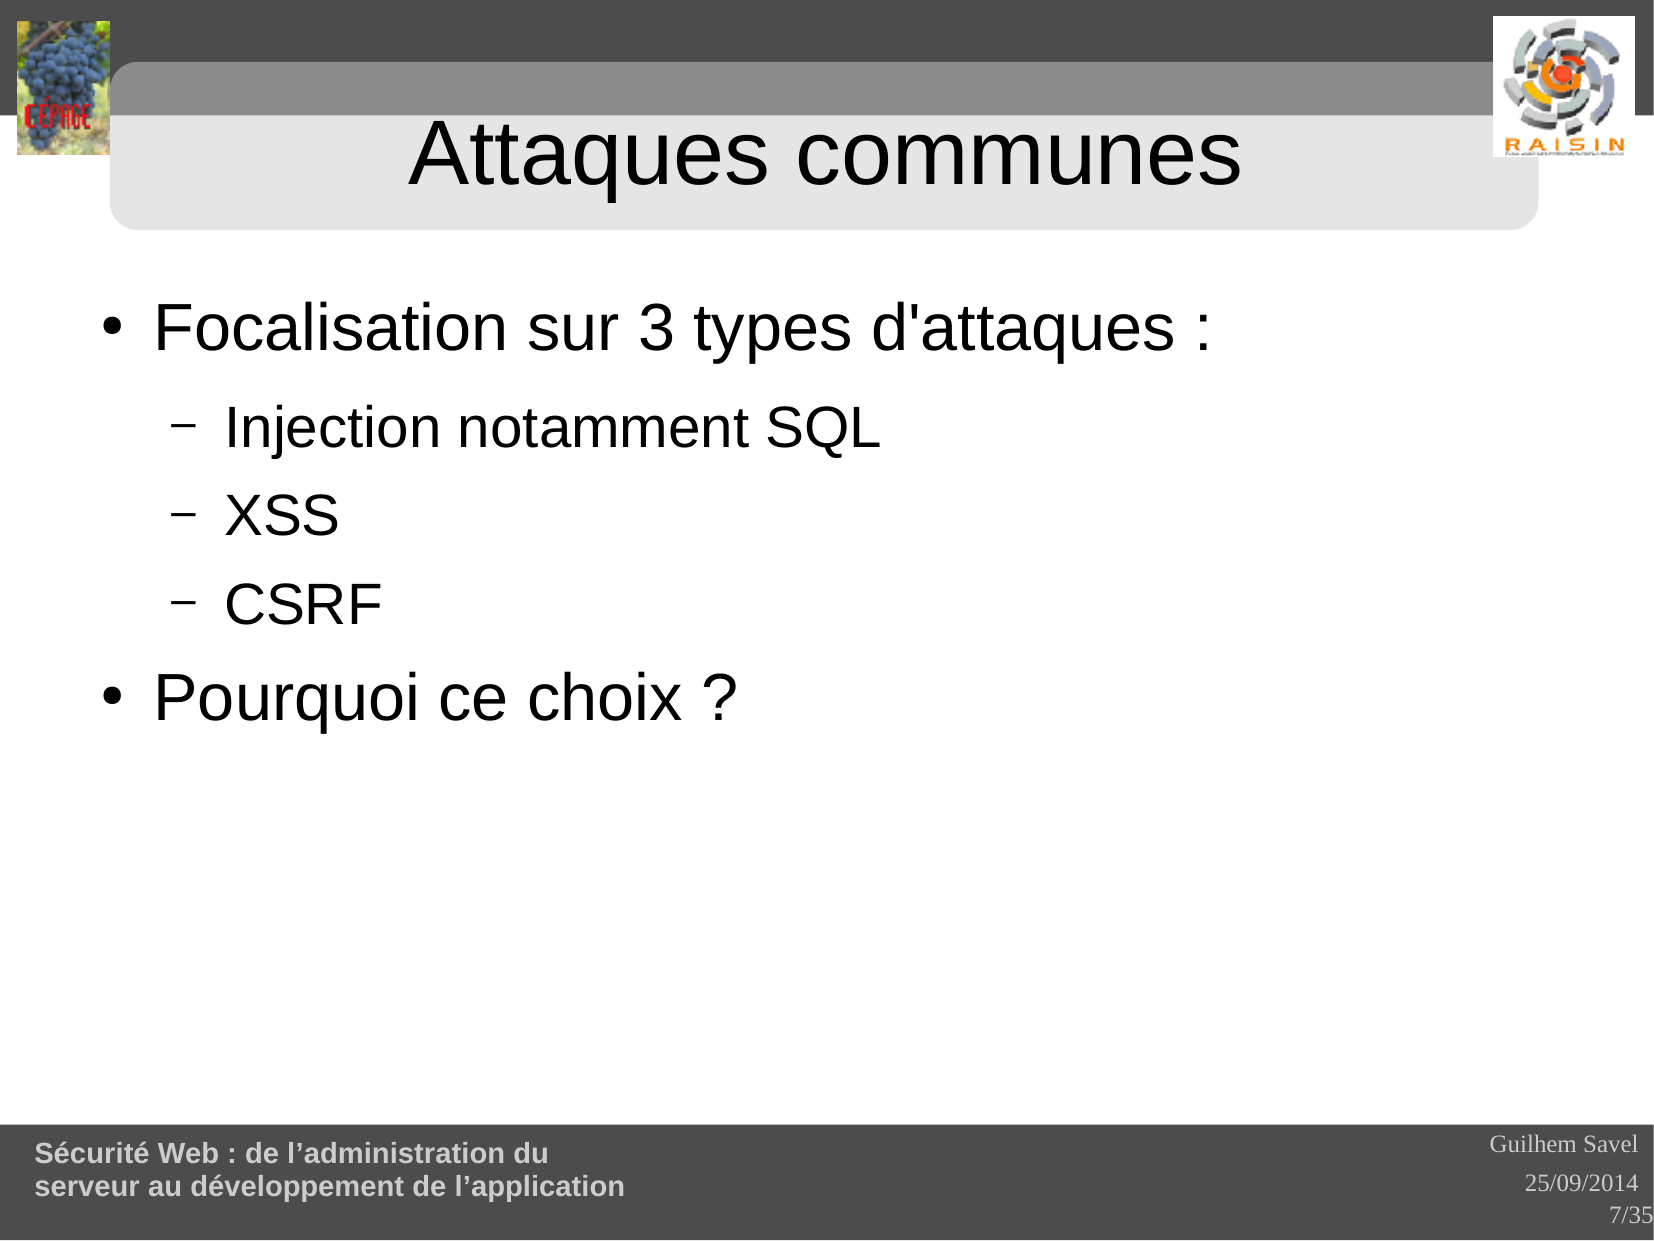

# Attaques communes
Focalisation sur 3 types d'attaques :
Injection notamment SQL
XSS
CSRF
Pourquoi ce choix ?